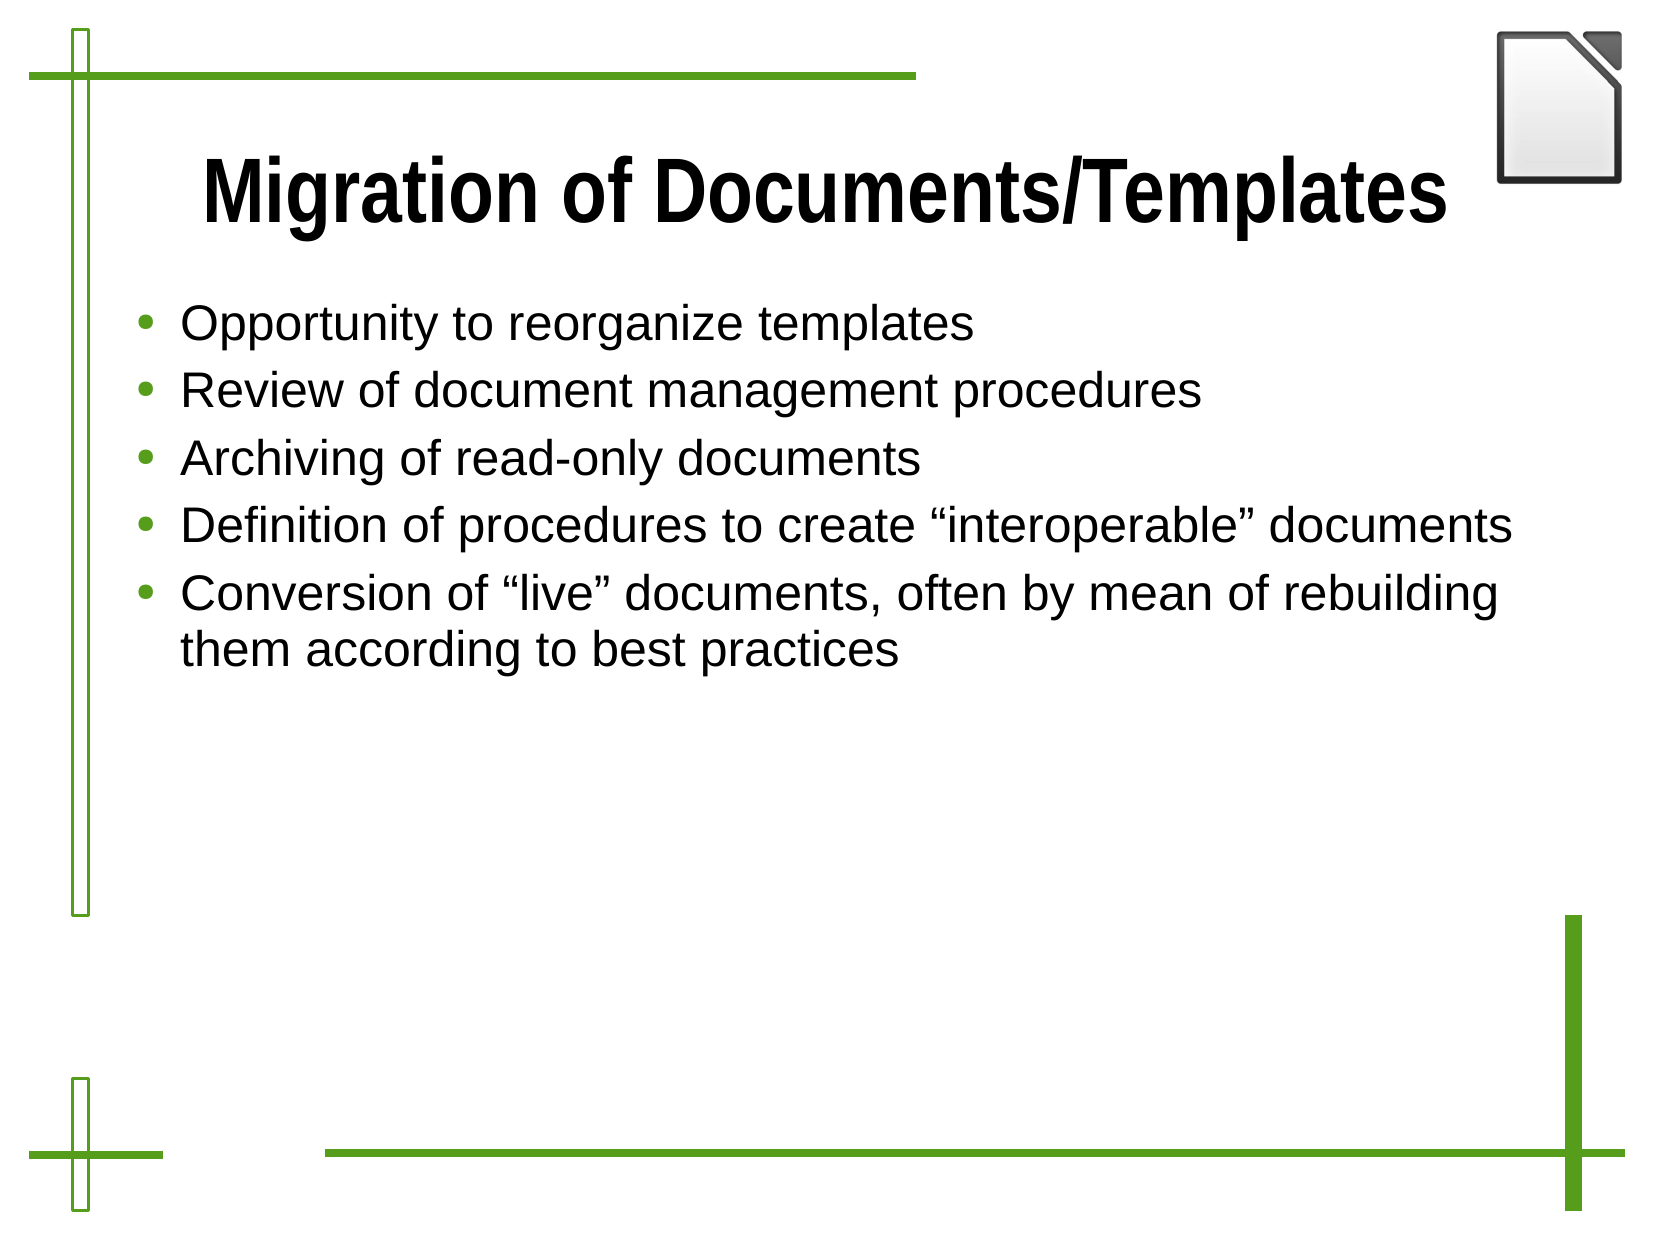

# Migration of Documents/Templates
Opportunity to reorganize templates
Review of document management procedures
Archiving of read-only documents
Definition of procedures to create “interoperable” documents
Conversion of “live” documents, often by mean of rebuilding them according to best practices